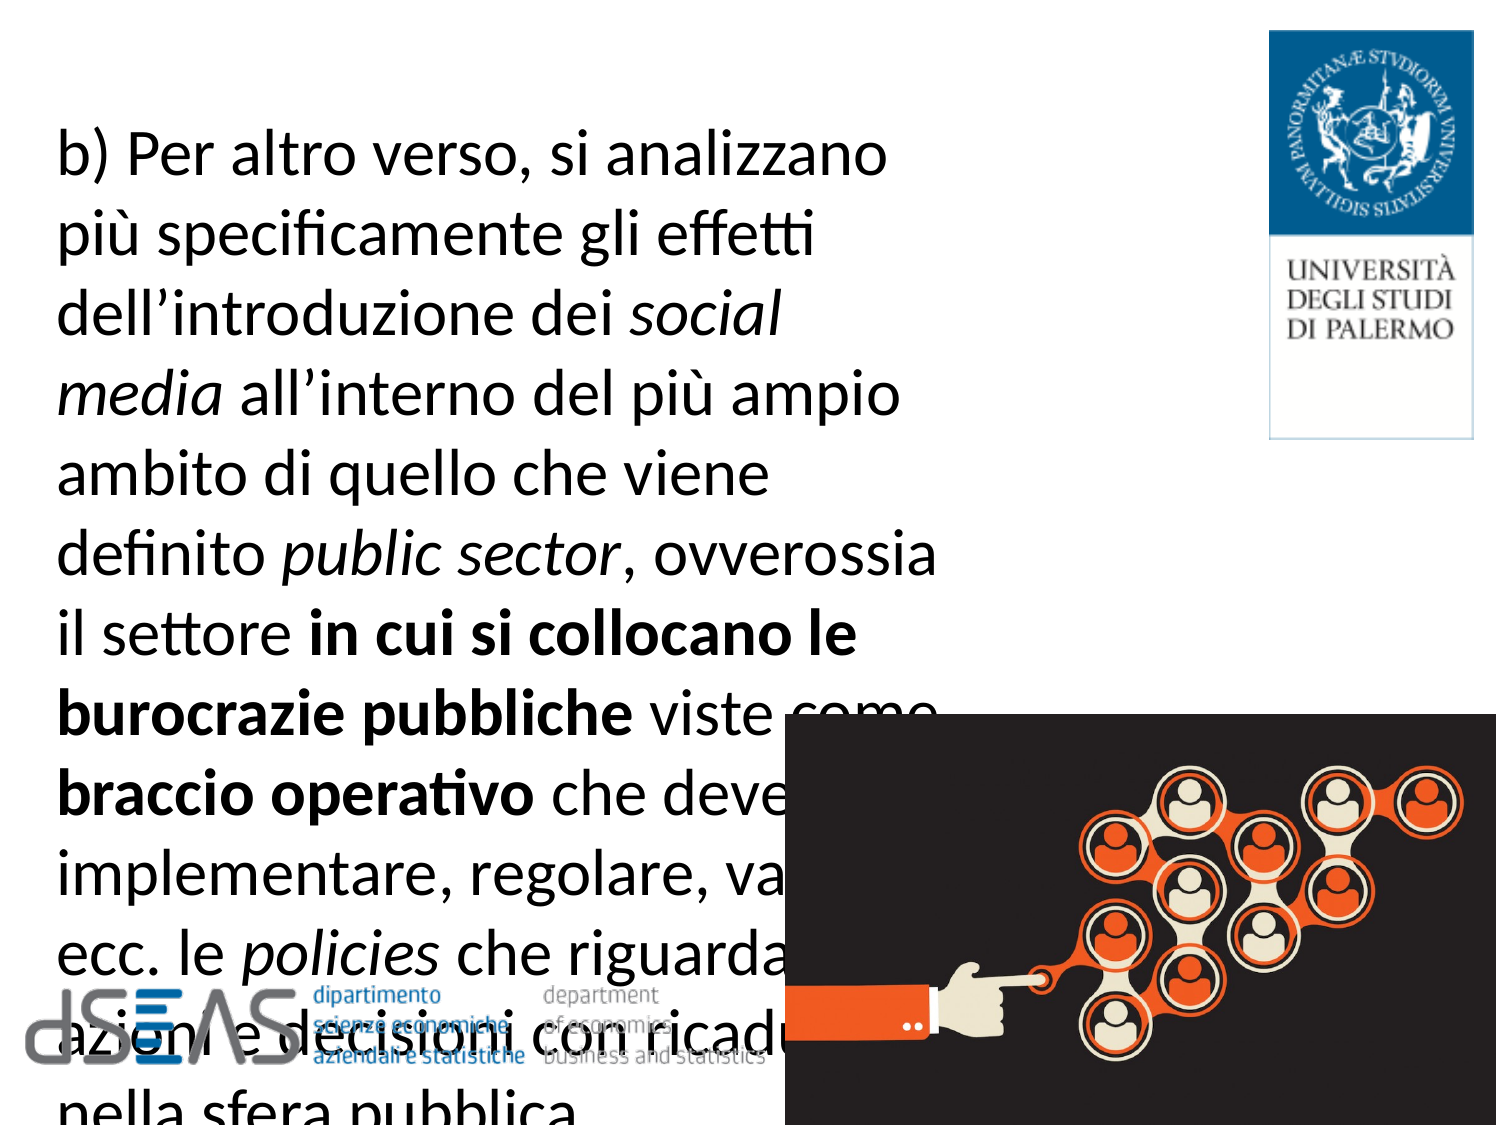

# b) Per altro verso, si analizzano più specificamente gli effetti dell’introduzione dei social media all’interno del più ampio ambito di quello che viene definito public sector, ovverossia il settore in cui si collocano le burocrazie pubbliche viste come braccio operativo che deve implementare, regolare, valutare ecc. le policies che riguardano azioni e decisioni con ricadute nella sfera pubblica.